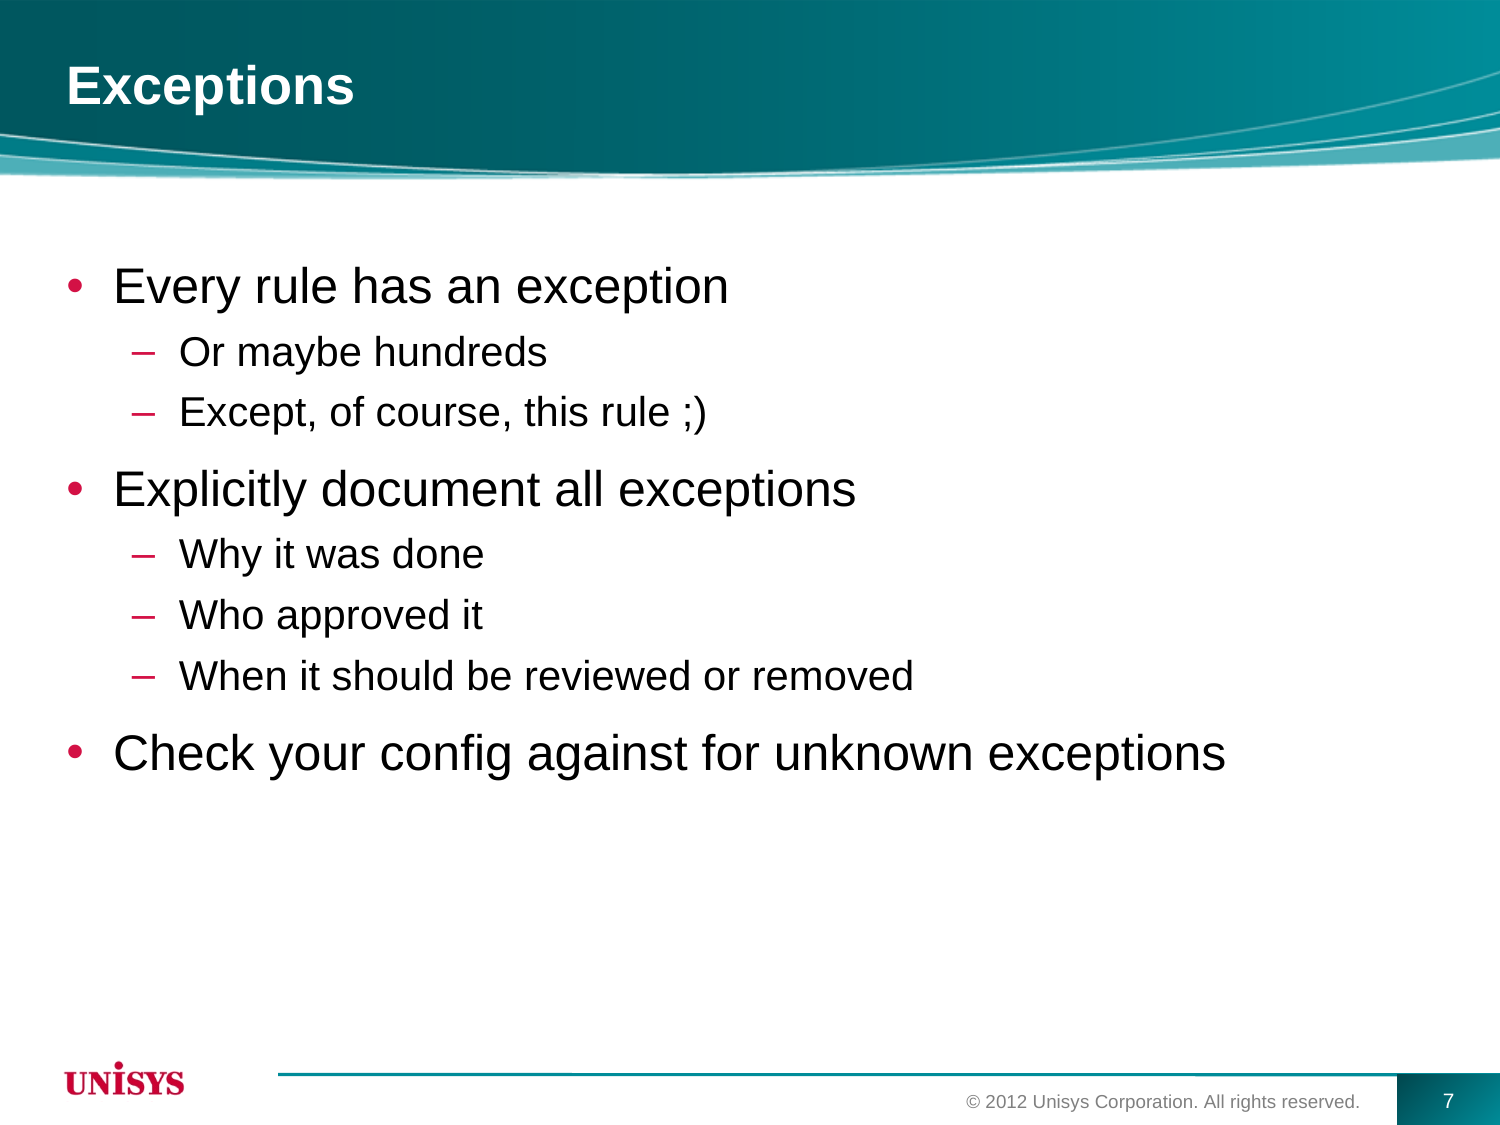

# Exceptions
Every rule has an exception
Or maybe hundreds
Except, of course, this rule ;)
Explicitly document all exceptions
Why it was done
Who approved it
When it should be reviewed or removed
Check your config against for unknown exceptions